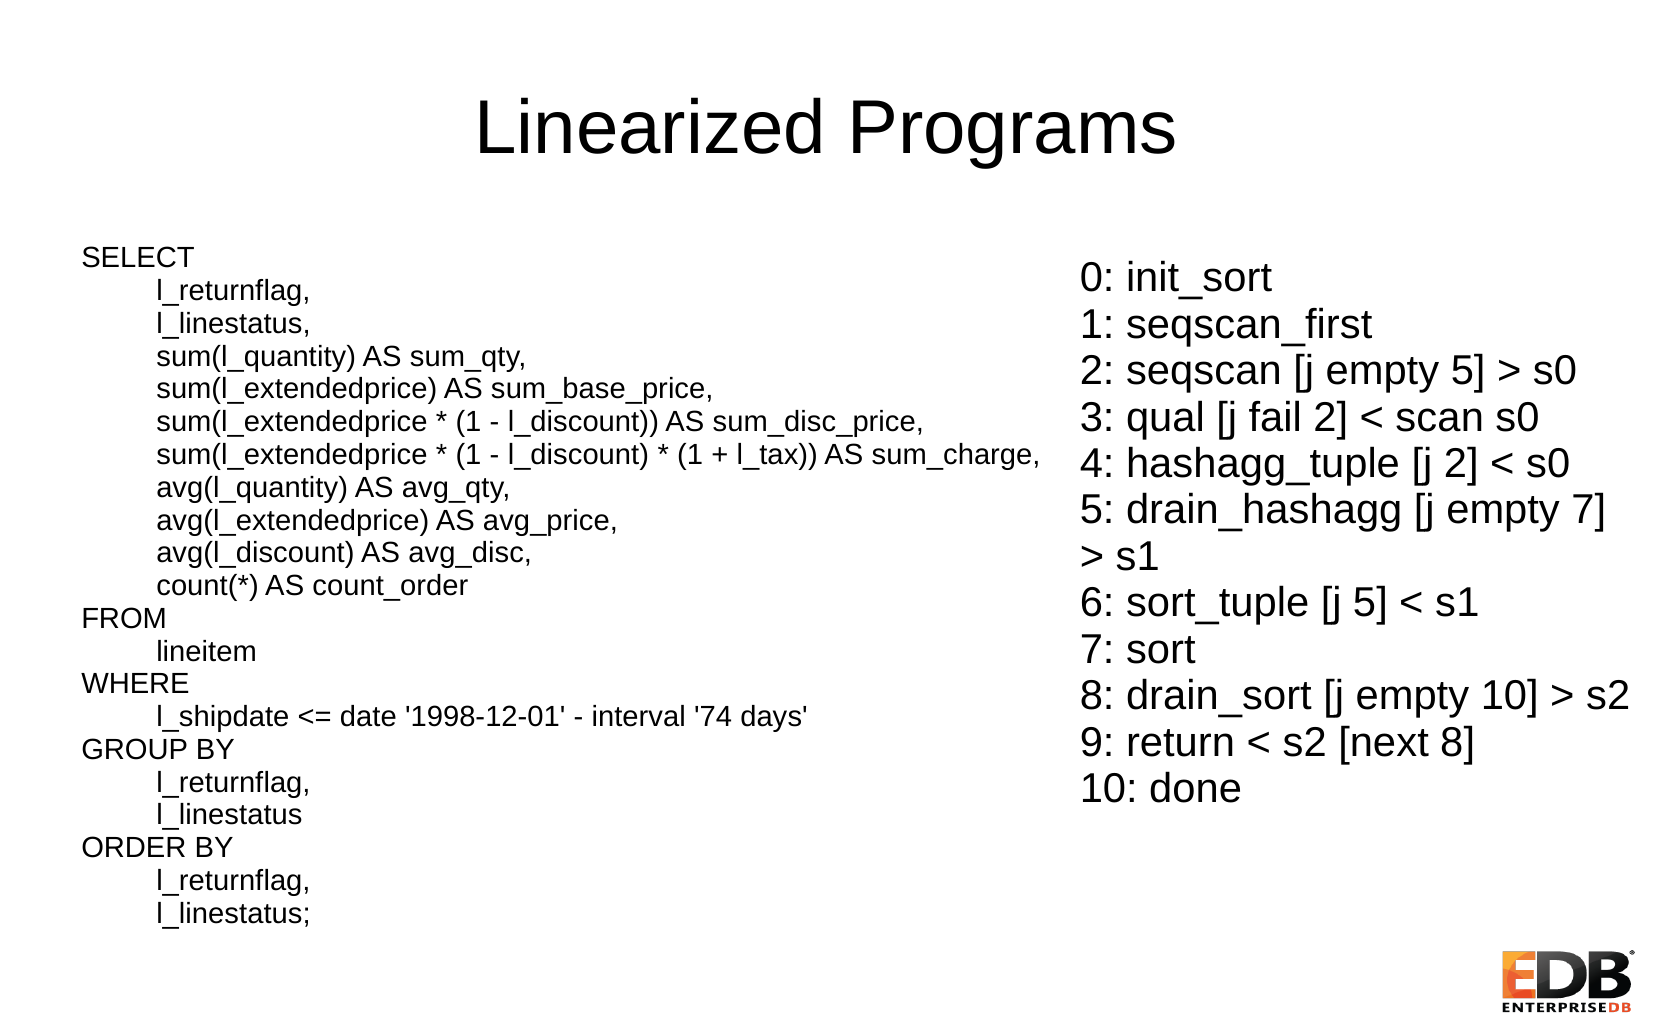

# Linearized Programs
0: init_sort
1: seqscan_first
2: seqscan [j empty 5] > s0
3: qual [j fail 2] < scan s0
4: hashagg_tuple [j 2] < s0
5: drain_hashagg [j empty 7] > s1
6: sort_tuple [j 5] < s1
7: sort
8: drain_sort [j empty 10] > s2
9: return < s2 [next 8]
10: done
SELECT
	l_returnflag,
	l_linestatus,
	sum(l_quantity) AS sum_qty,
	sum(l_extendedprice) AS sum_base_price,
	sum(l_extendedprice * (1 - l_discount)) AS sum_disc_price,
	sum(l_extendedprice * (1 - l_discount) * (1 + l_tax)) AS sum_charge,
	avg(l_quantity) AS avg_qty,
	avg(l_extendedprice) AS avg_price,
	avg(l_discount) AS avg_disc,
	count(*) AS count_order
FROM
	lineitem
WHERE
	l_shipdate <= date '1998-12-01' - interval '74 days'
GROUP BY
	l_returnflag,
	l_linestatus
ORDER BY
	l_returnflag,
	l_linestatus;